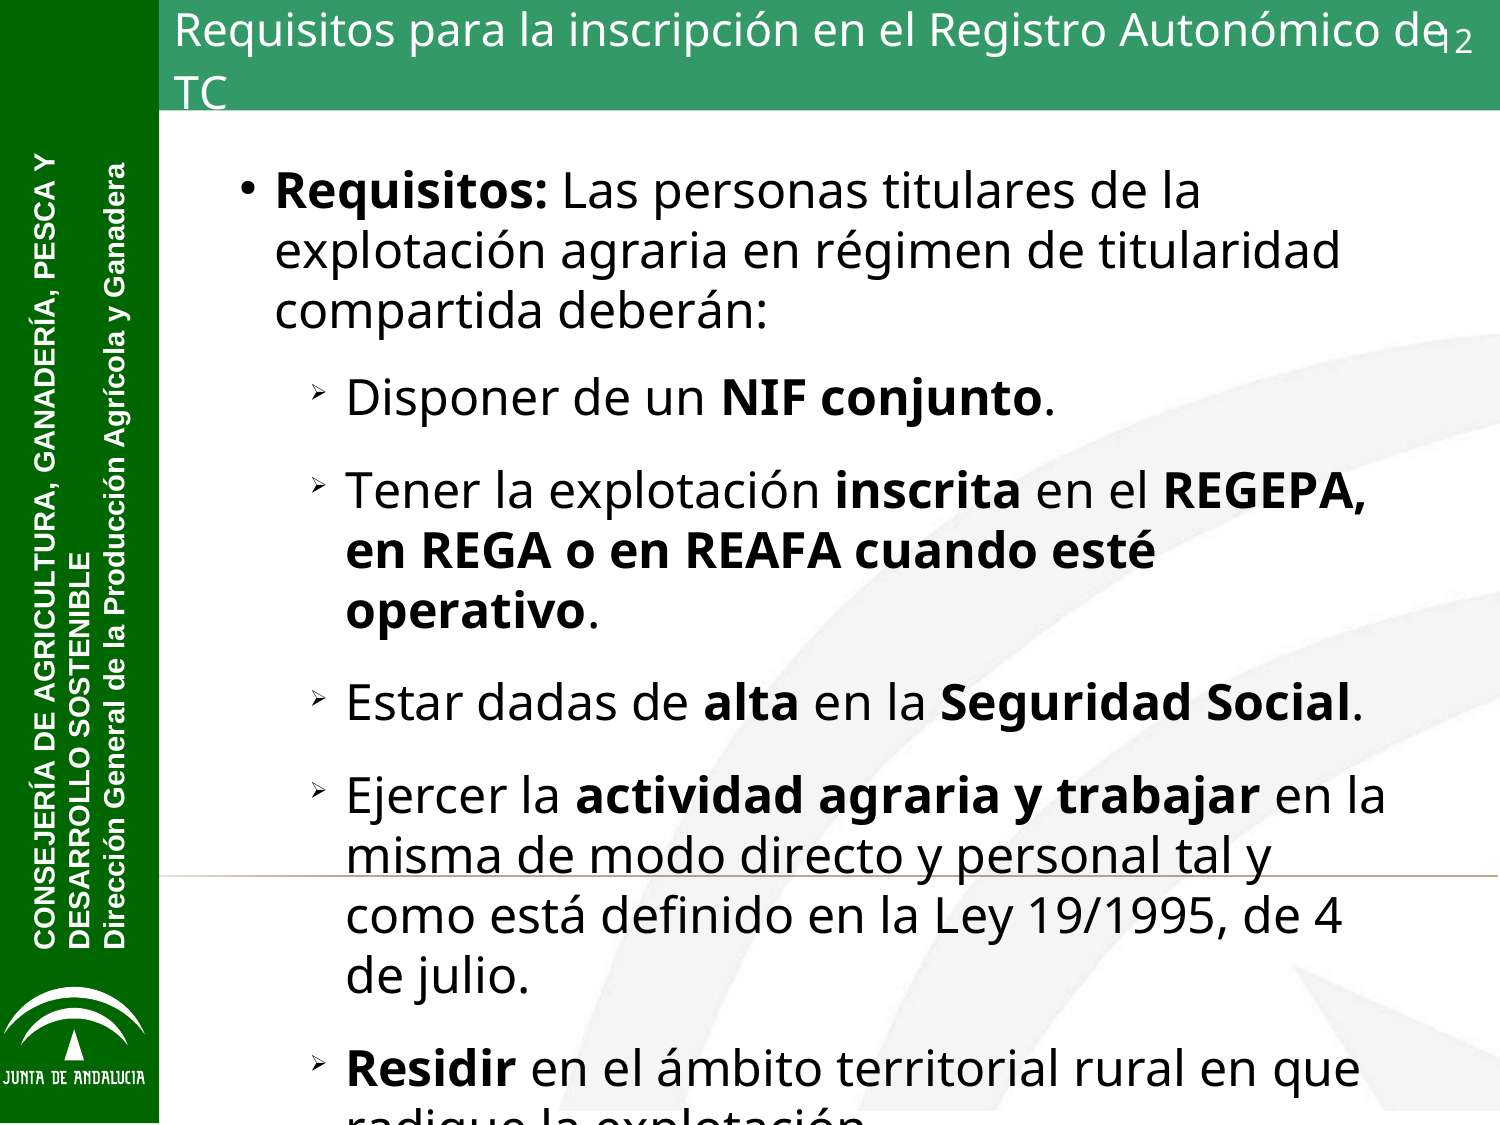

Requisitos para la inscripción en el Registro Autonómico de TC
12
Requisitos: Las personas titulares de la explotación agraria en régimen de titularidad compartida deberán:
Disponer de un NIF conjunto.
Tener la explotación inscrita en el REGEPA, en REGA o en REAFA cuando esté operativo.
Estar dadas de alta en la Seguridad Social.
Ejercer la actividad agraria y trabajar en la misma de modo directo y personal tal y como está definido en la Ley 19/1995, de 4 de julio.
Residir en el ámbito territorial rural en que radique la explotación.
Disponer de una cuenta corriente conjunta.